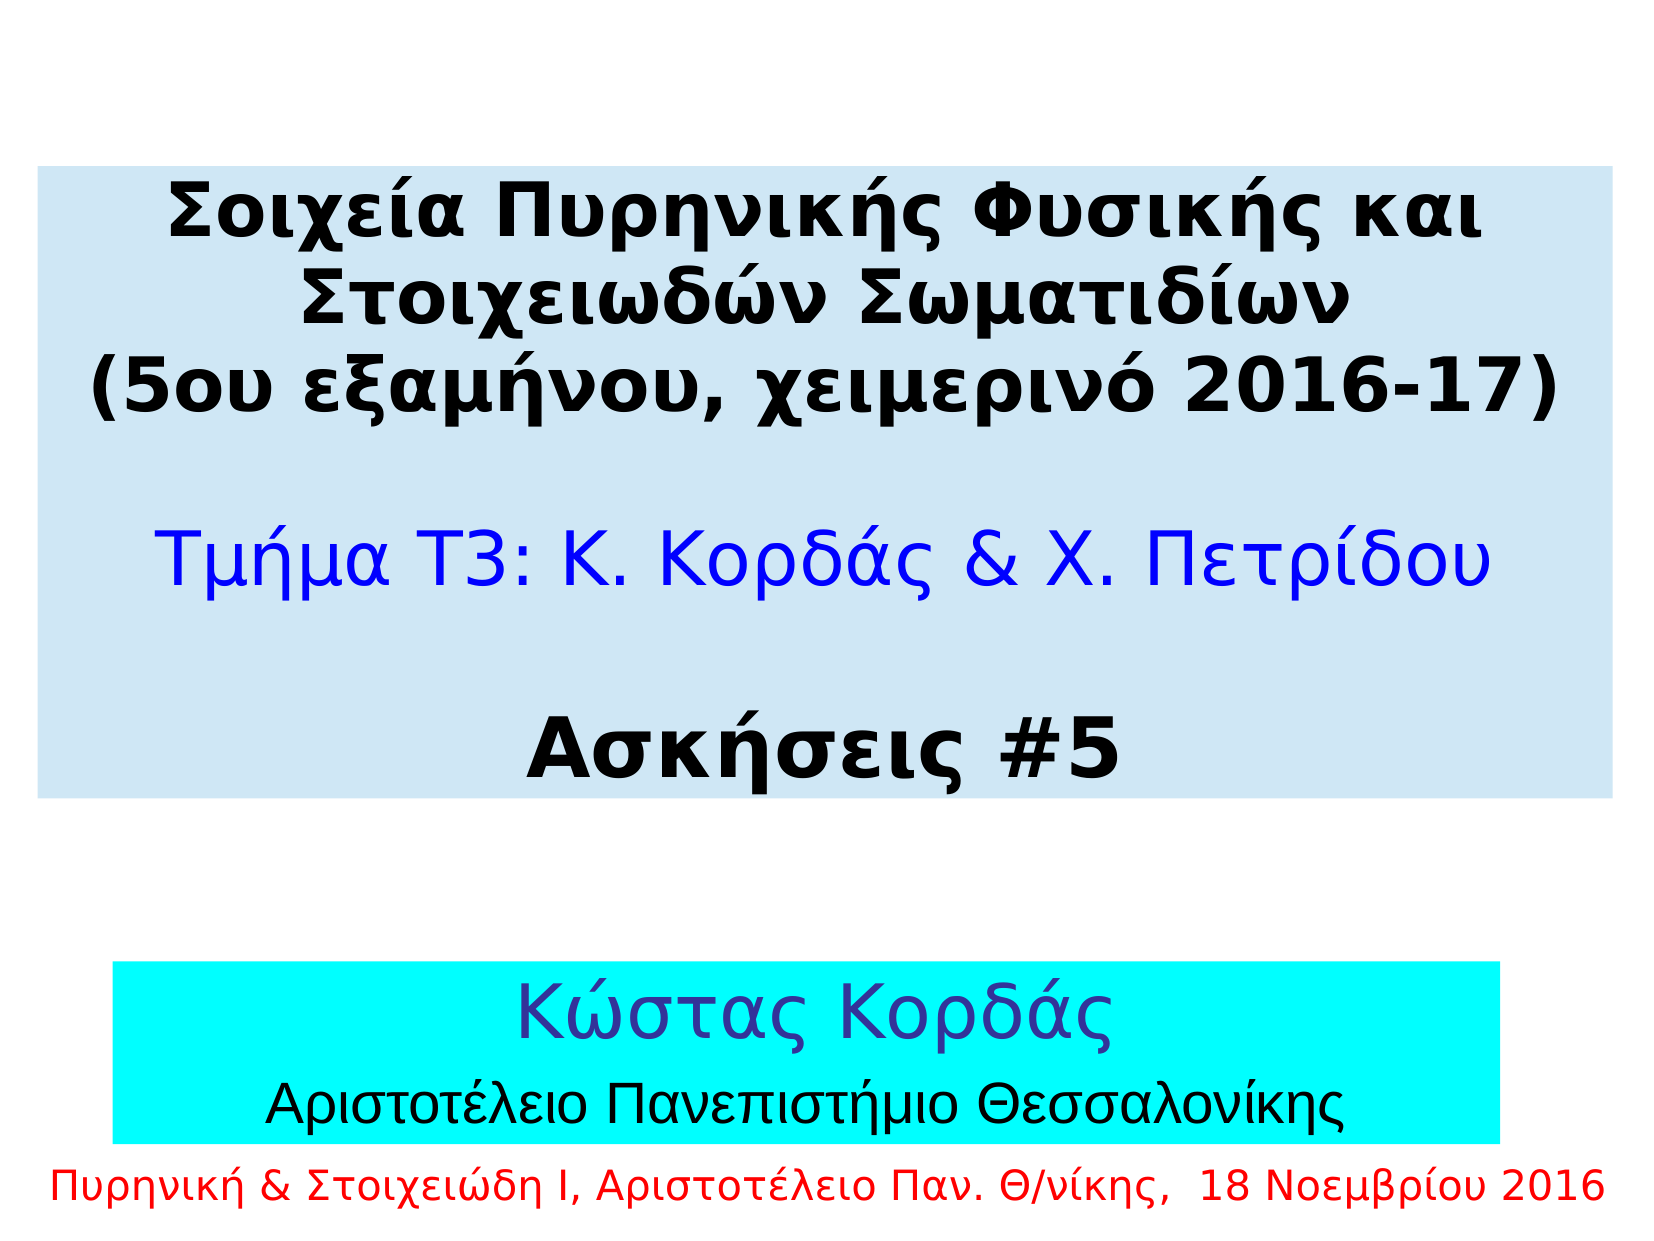

# Σοιχεία Πυρηνικής Φυσικής και Στοιχειωδών Σωματιδίων (5ου εξαμήνου, χειμερινό 2016-17) Τμήμα Τ3: Κ. Κορδάς & Χ. Πετρίδου Ασκήσεις #5
 Κώστας Κορδάς
Αριστοτέλειο Πανεπιστήμιο Θεσσαλονίκης
Πυρηνική & Στοιχειώδη Ι, Αριστοτέλειο Παν. Θ/νίκης, 18 Νοεμβρίου 2016